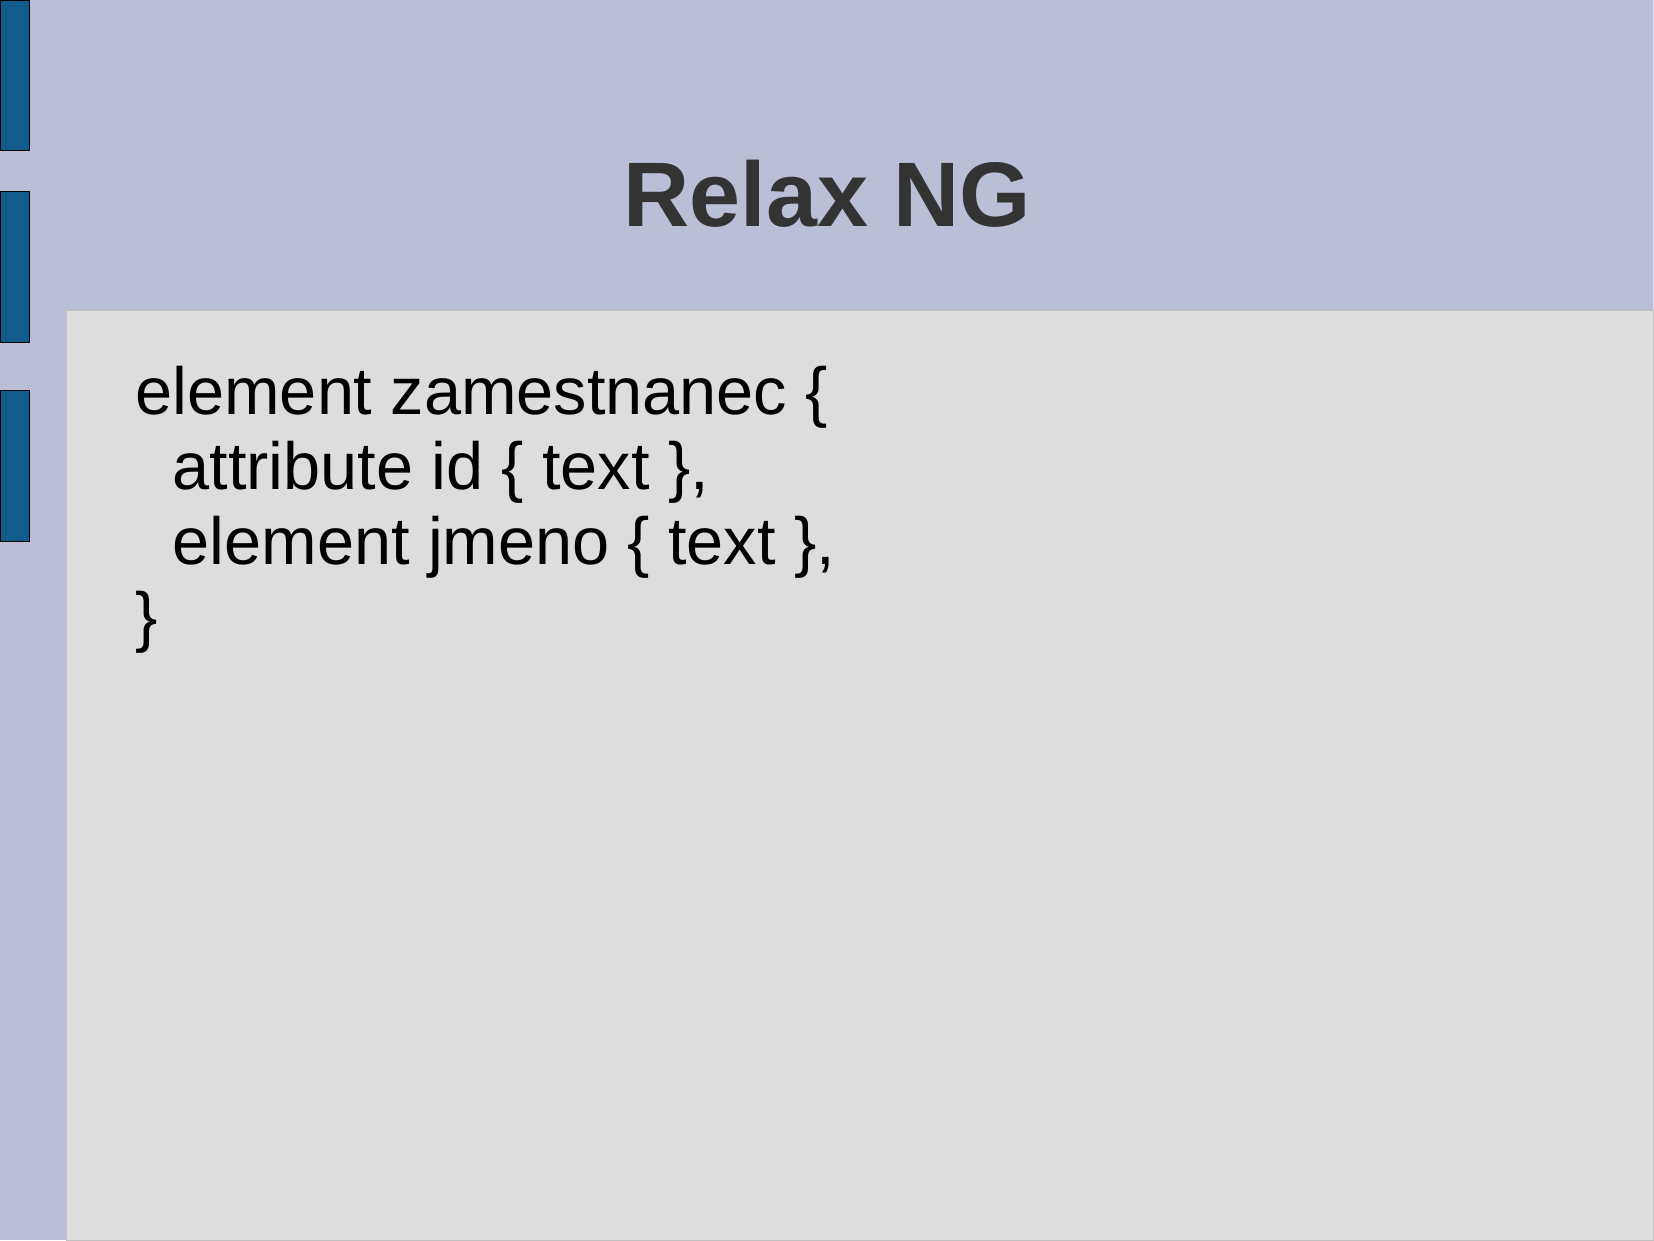

# Relax NG
element zamestnanec {
 attribute id { text },
 element jmeno { text },
}